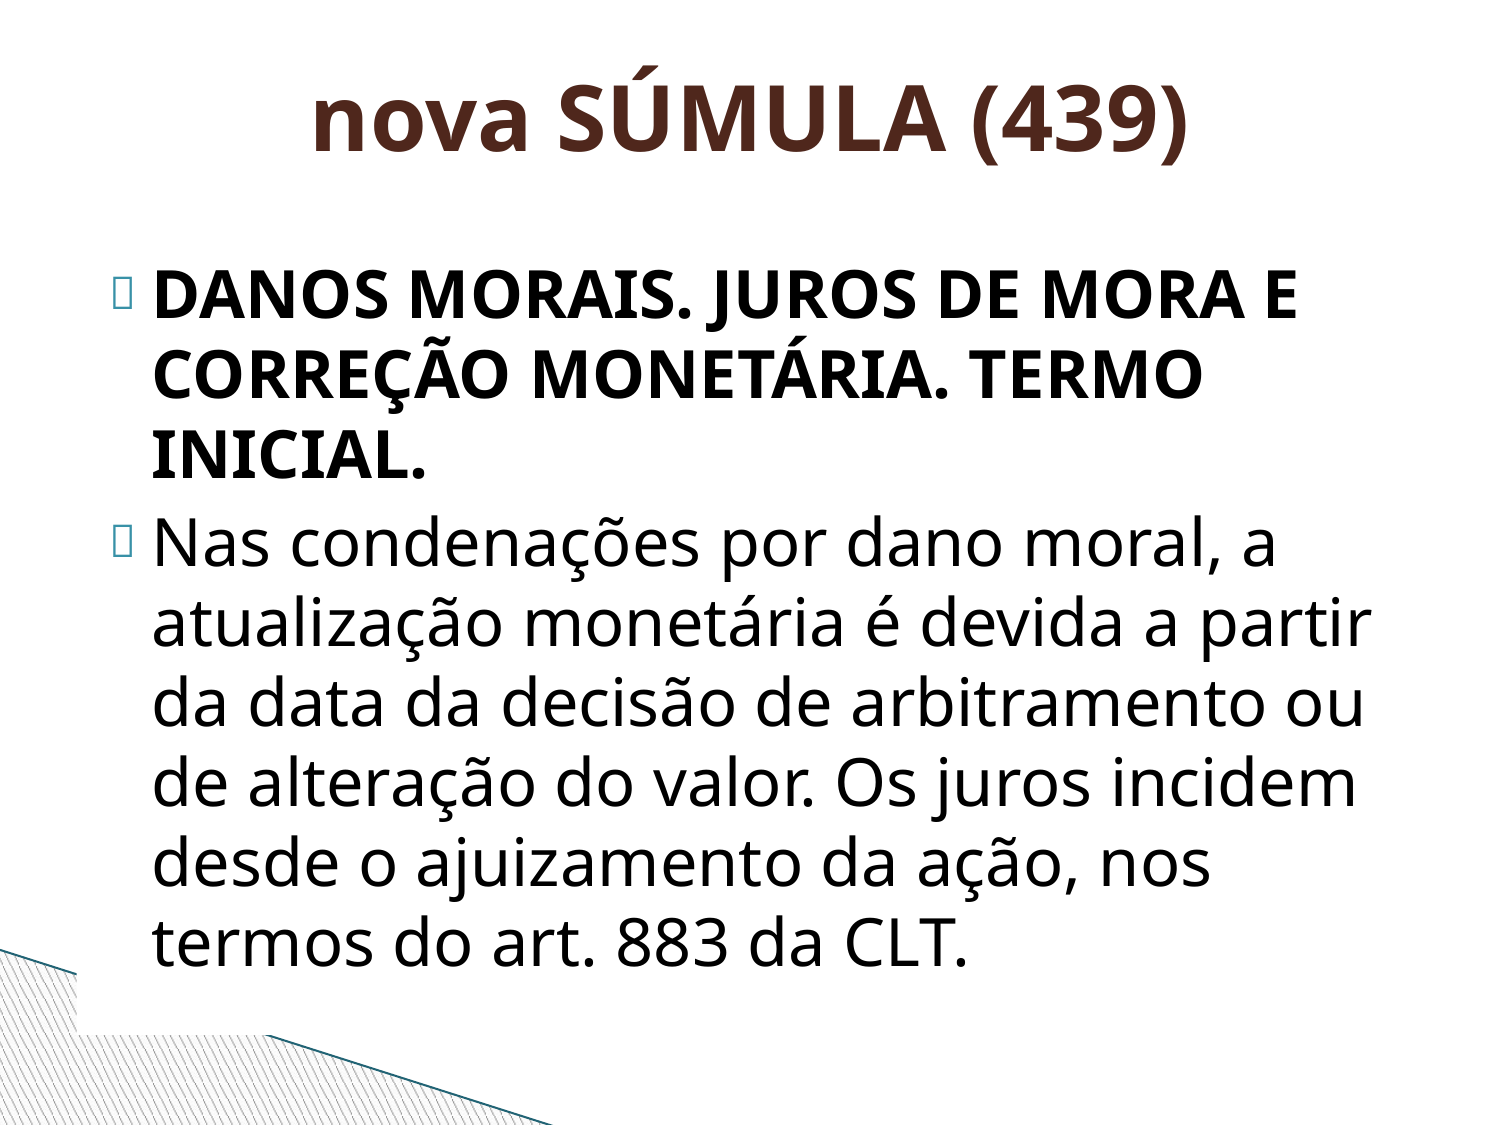

# nova SÚMULA (439)
DANOS MORAIS. JUROS DE MORA E CORREÇÃO MONETÁRIA. TERMO INICIAL.
Nas condenações por dano moral, a atualização monetária é devida a partir da data da decisão de arbitramento ou de alteração do valor. Os juros incidem desde o ajuizamento da ação, nos termos do art. 883 da CLT.